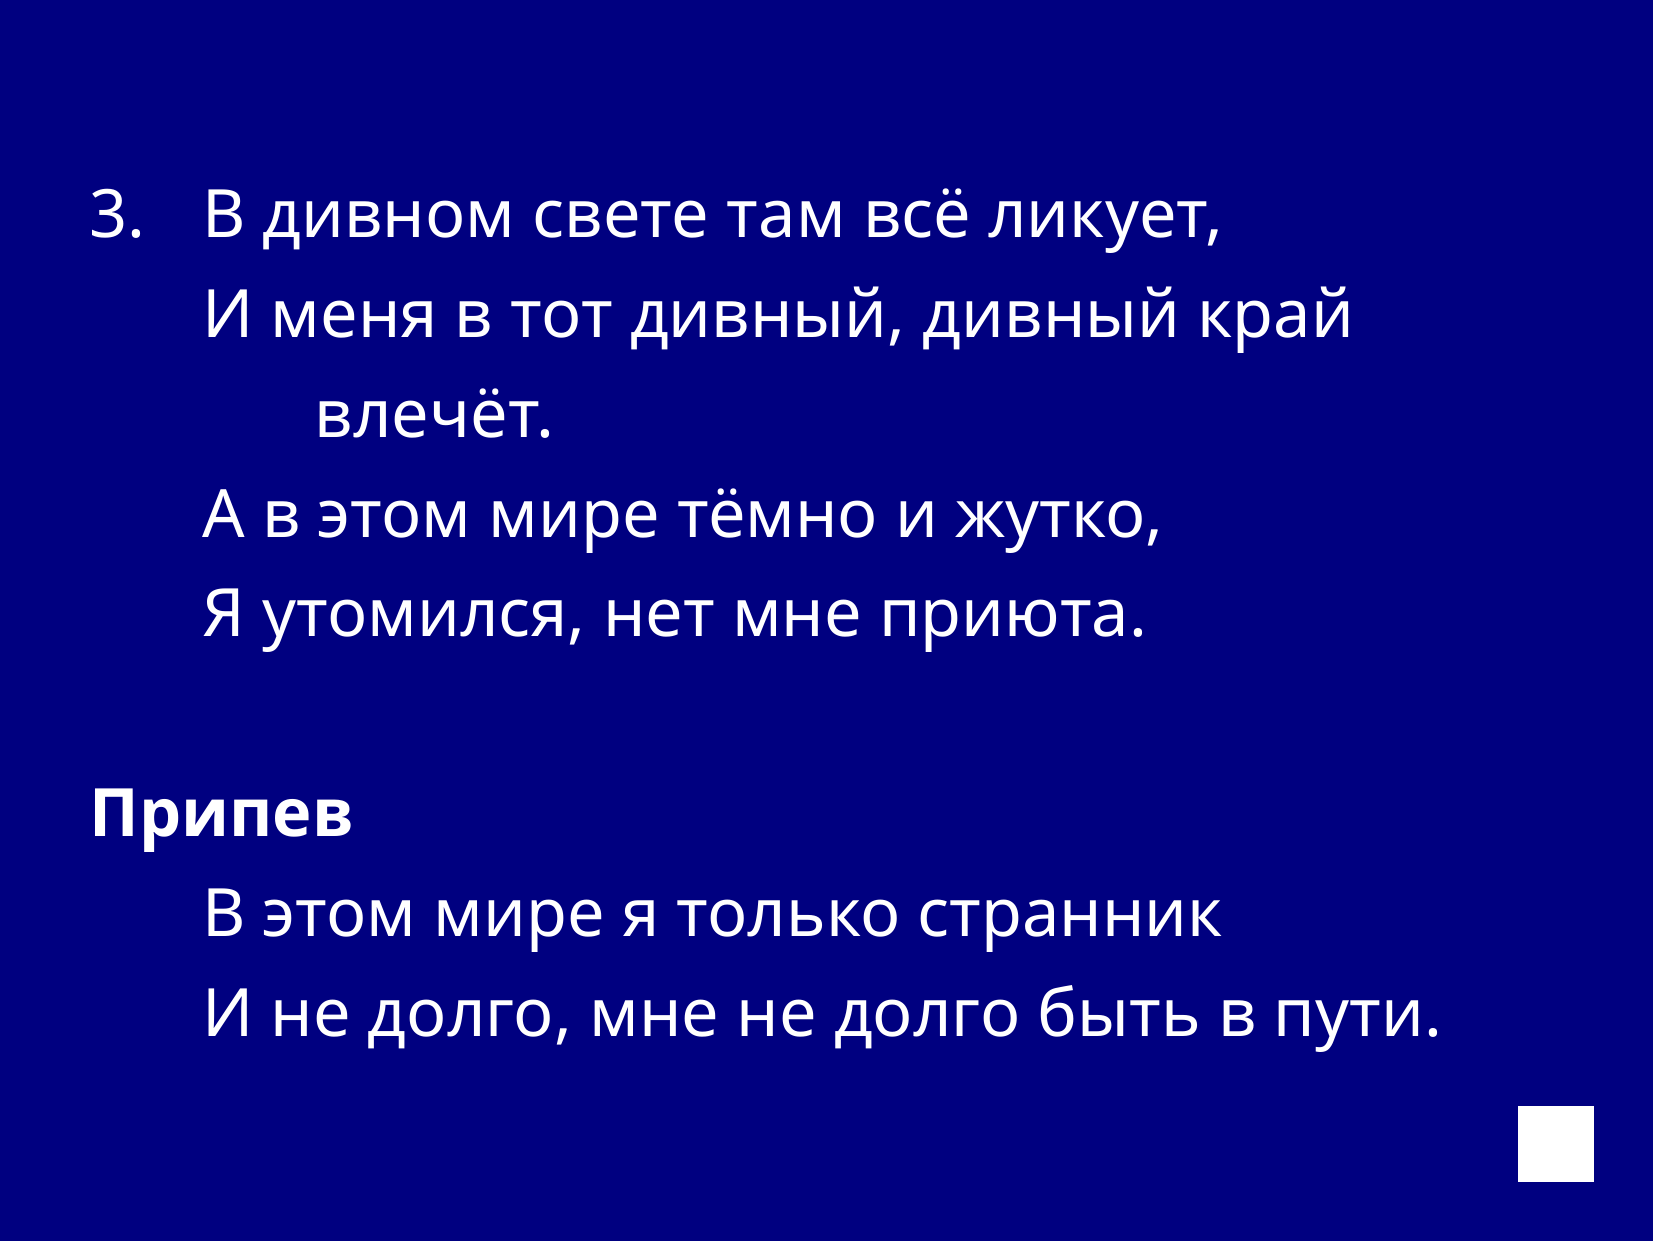

3.	В дивном свете там всё ликует,
	И меня в тот дивный, дивный край
		влечёт.
	А в этом мире тёмно и жутко,
	Я утомился, нет мне приюта.
Припев
	В этом мире я только странник
	И не долго, мне не долго быть в пути.